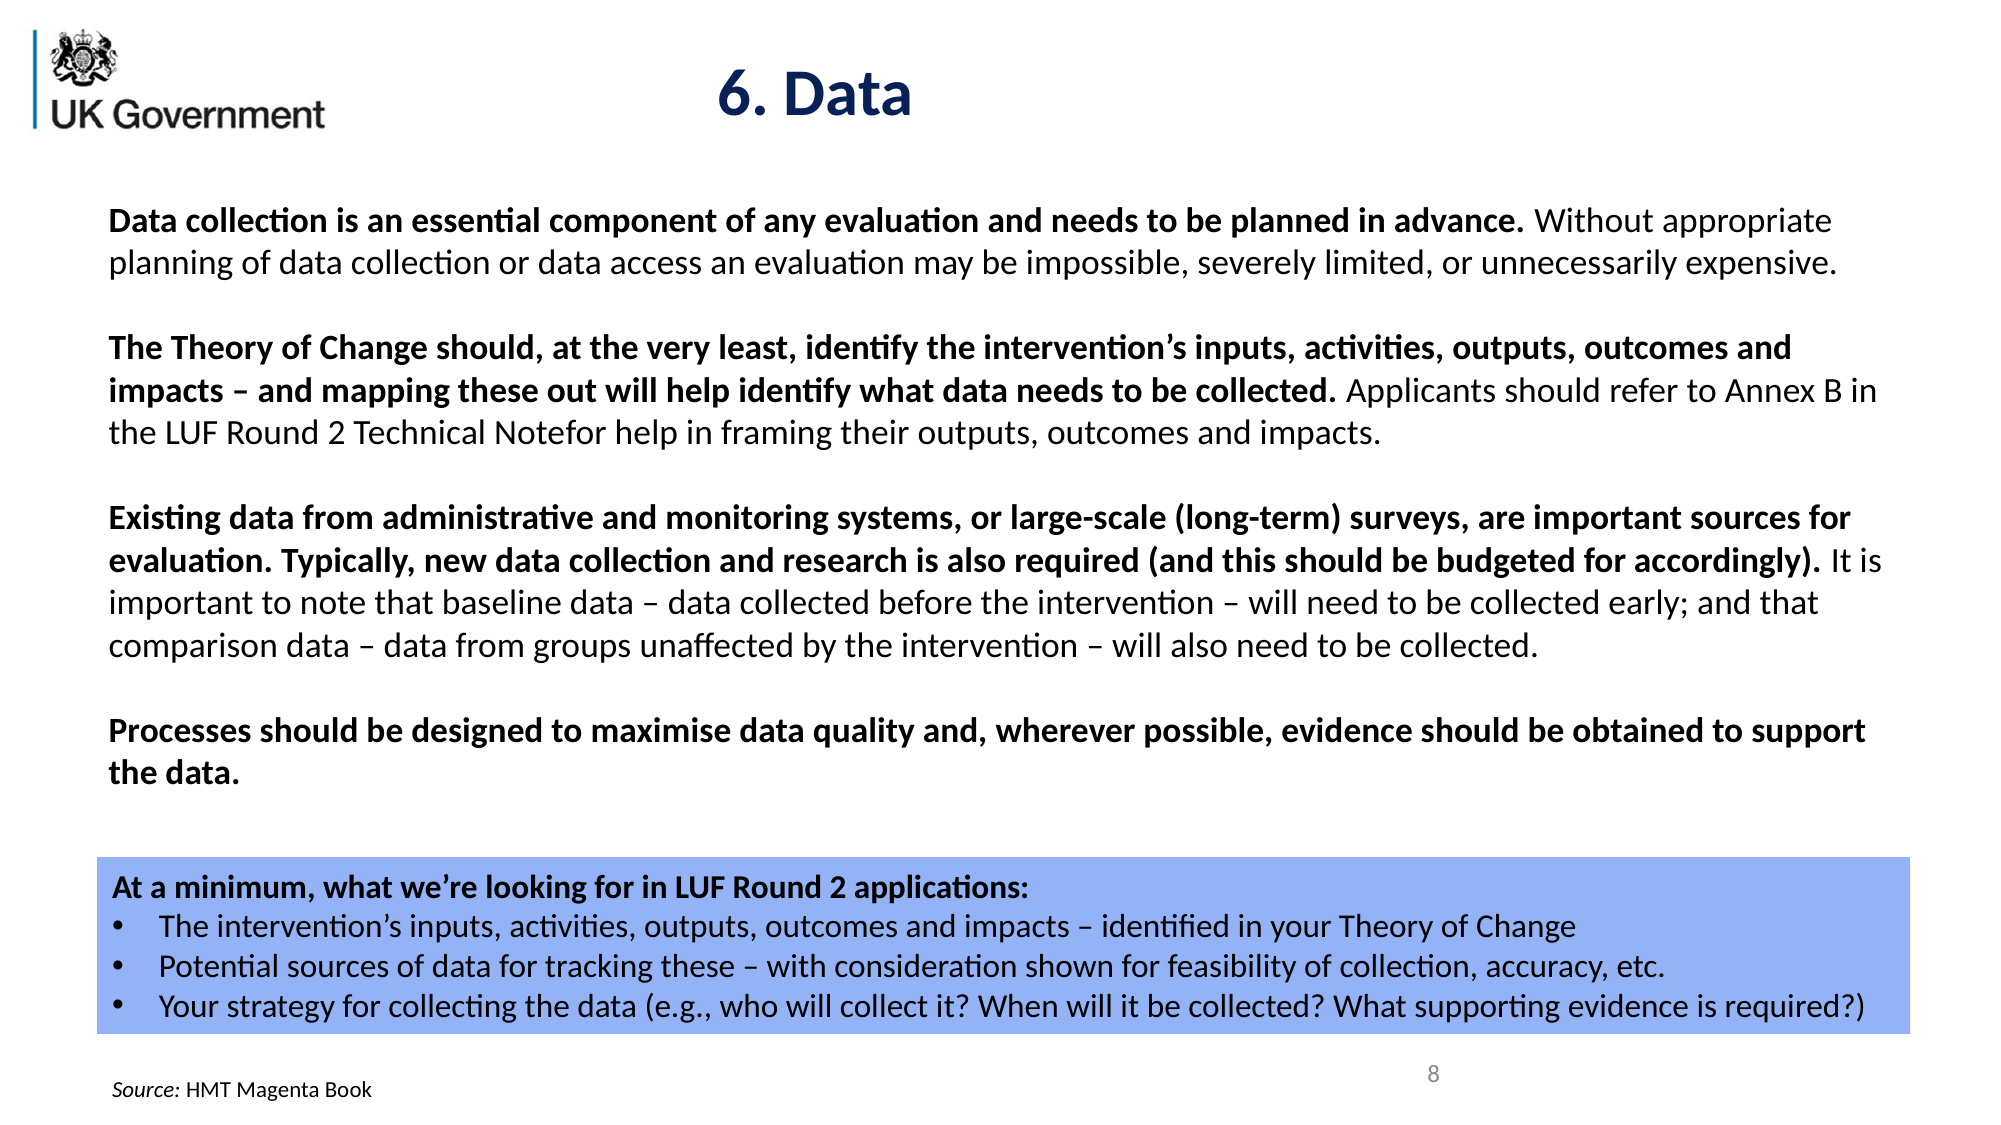

6. Data
Data collection is an essential component of any evaluation and needs to be planned in advance. Without appropriate planning of data collection or data access an evaluation may be impossible, severely limited, or unnecessarily expensive.
The Theory of Change should, at the very least, identify the intervention’s inputs, activities, outputs, outcomes and impacts – and mapping these out will help identify what data needs to be collected. Applicants should refer to Annex B in the LUF Round 2 Technical Notefor help in framing their outputs, outcomes and impacts.
Existing data from administrative and monitoring systems, or large-scale (long-term) surveys, are important sources for evaluation. Typically, new data collection and research is also required (and this should be budgeted for accordingly). It is important to note that baseline data – data collected before the intervention – will need to be collected early; and that comparison data – data from groups unaffected by the intervention – will also need to be collected.
Processes should be designed to maximise data quality and, wherever possible, evidence should be obtained to support the data.
At a minimum, what we’re looking for in LUF Round 2 applications:
The intervention’s inputs, activities, outputs, outcomes and impacts – identified in your Theory of Change
Potential sources of data for tracking these – with consideration shown for feasibility of collection, accuracy, etc.
Your strategy for collecting the data (e.g., who will collect it? When will it be collected? What supporting evidence is required?)
Source: HMT Magenta Book